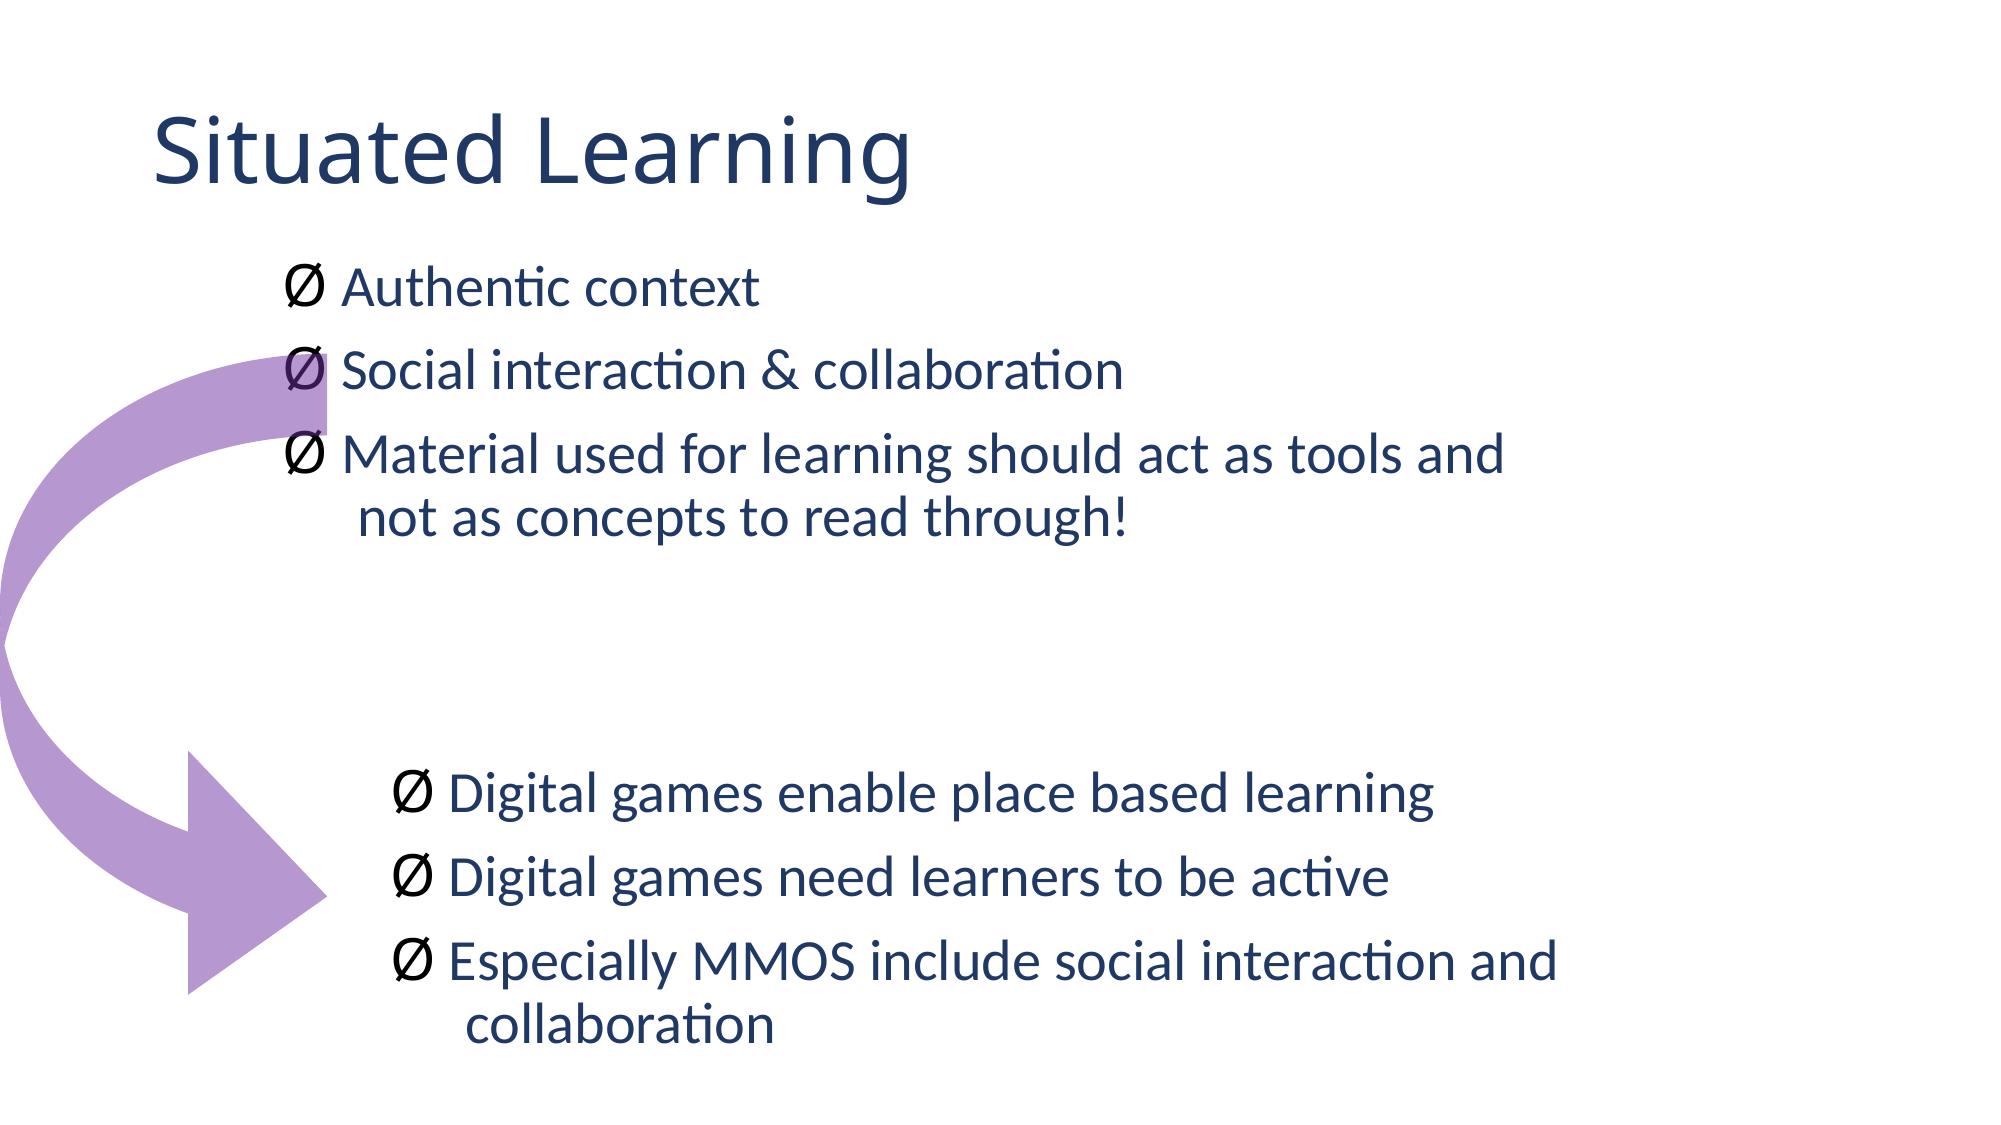

# Situated Learning
 Authentic context
 Social interaction & collaboration
 Material used for learning should act as tools and not as concepts to read through!
 Digital games enable place based learning
 Digital games need learners to be active
 Especially MMOS include social interaction and collaboration